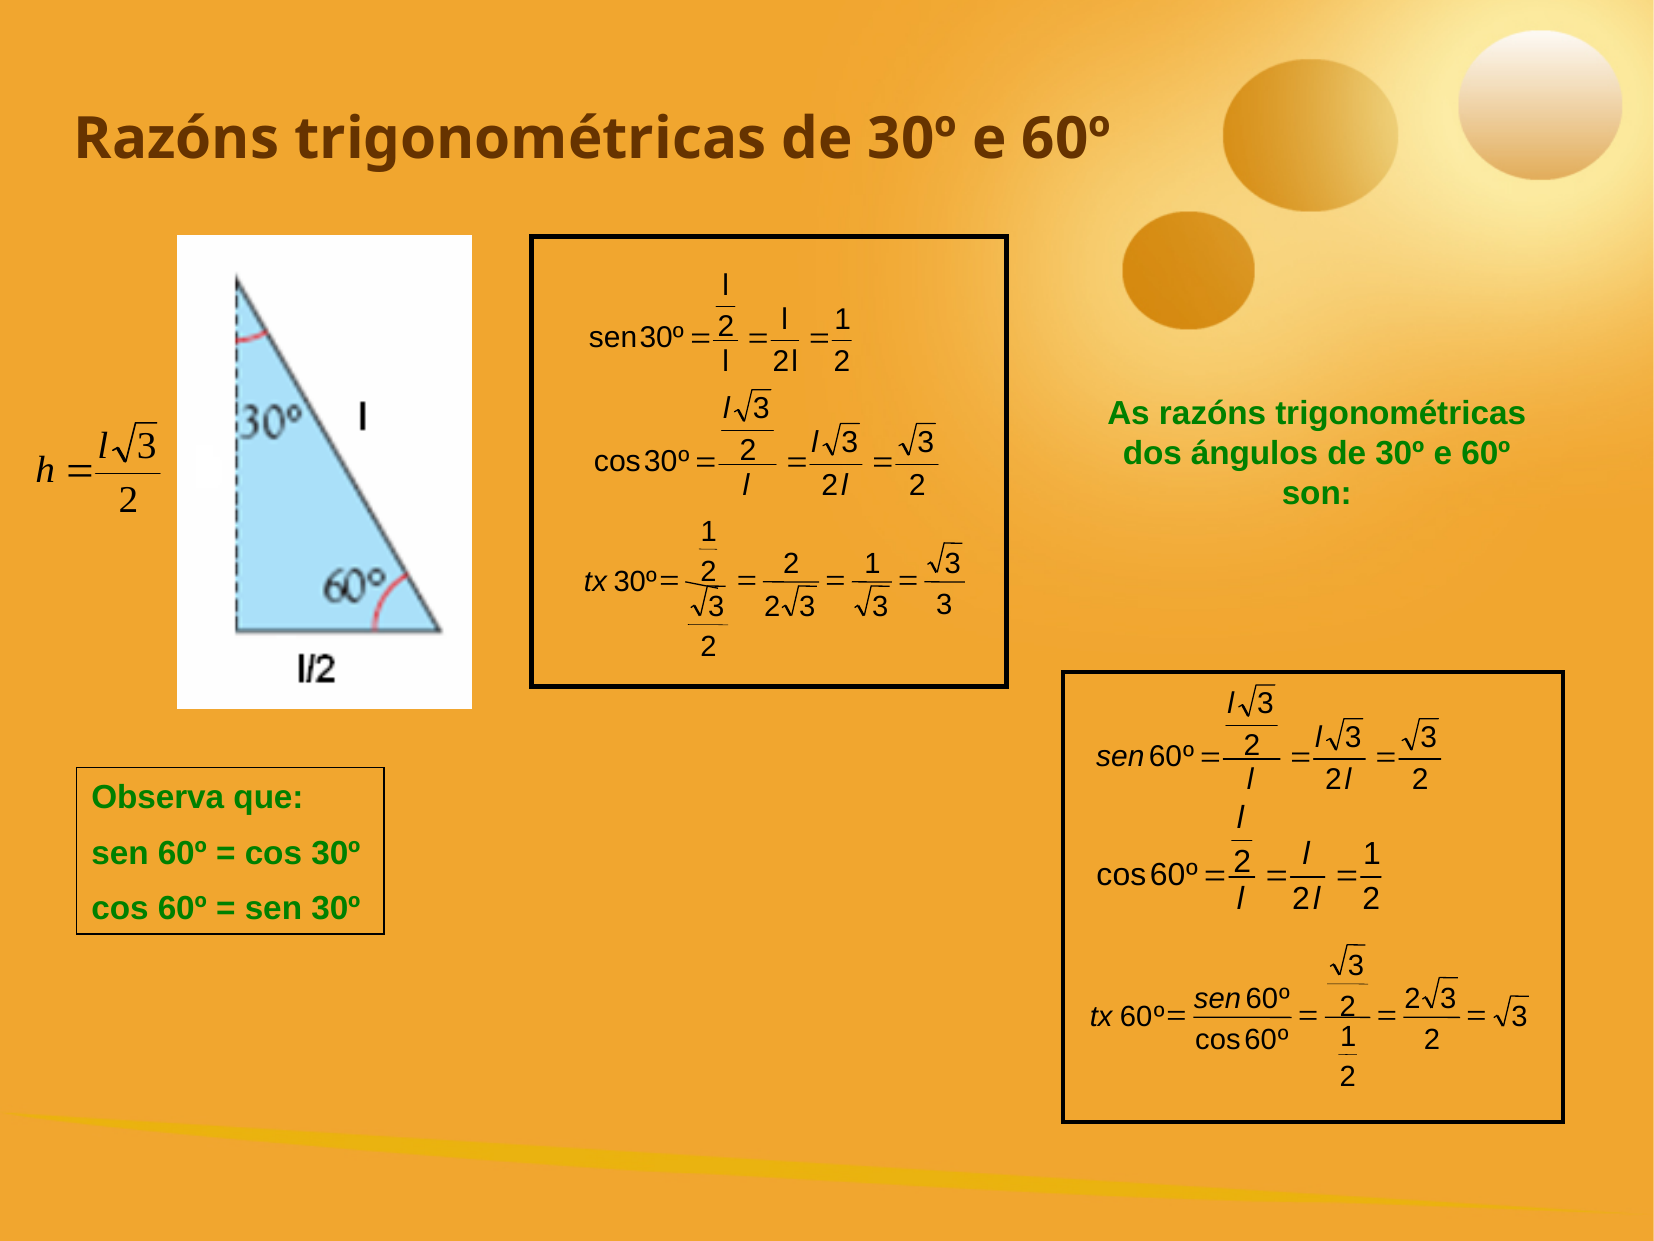

Razóns trigonométricas de 30º e 60º
As razóns trigonométricas dos ángulos de 30º e 60º son:
1
2
1
3
2




tx
30
º
3
3
2
3
3
2
Observa que:
sen 60º = cos 30º
cos 60º = sen 30º
3
sen
60
º
2
3
2




tx
60
º
3
1
cos
60
º
2
2